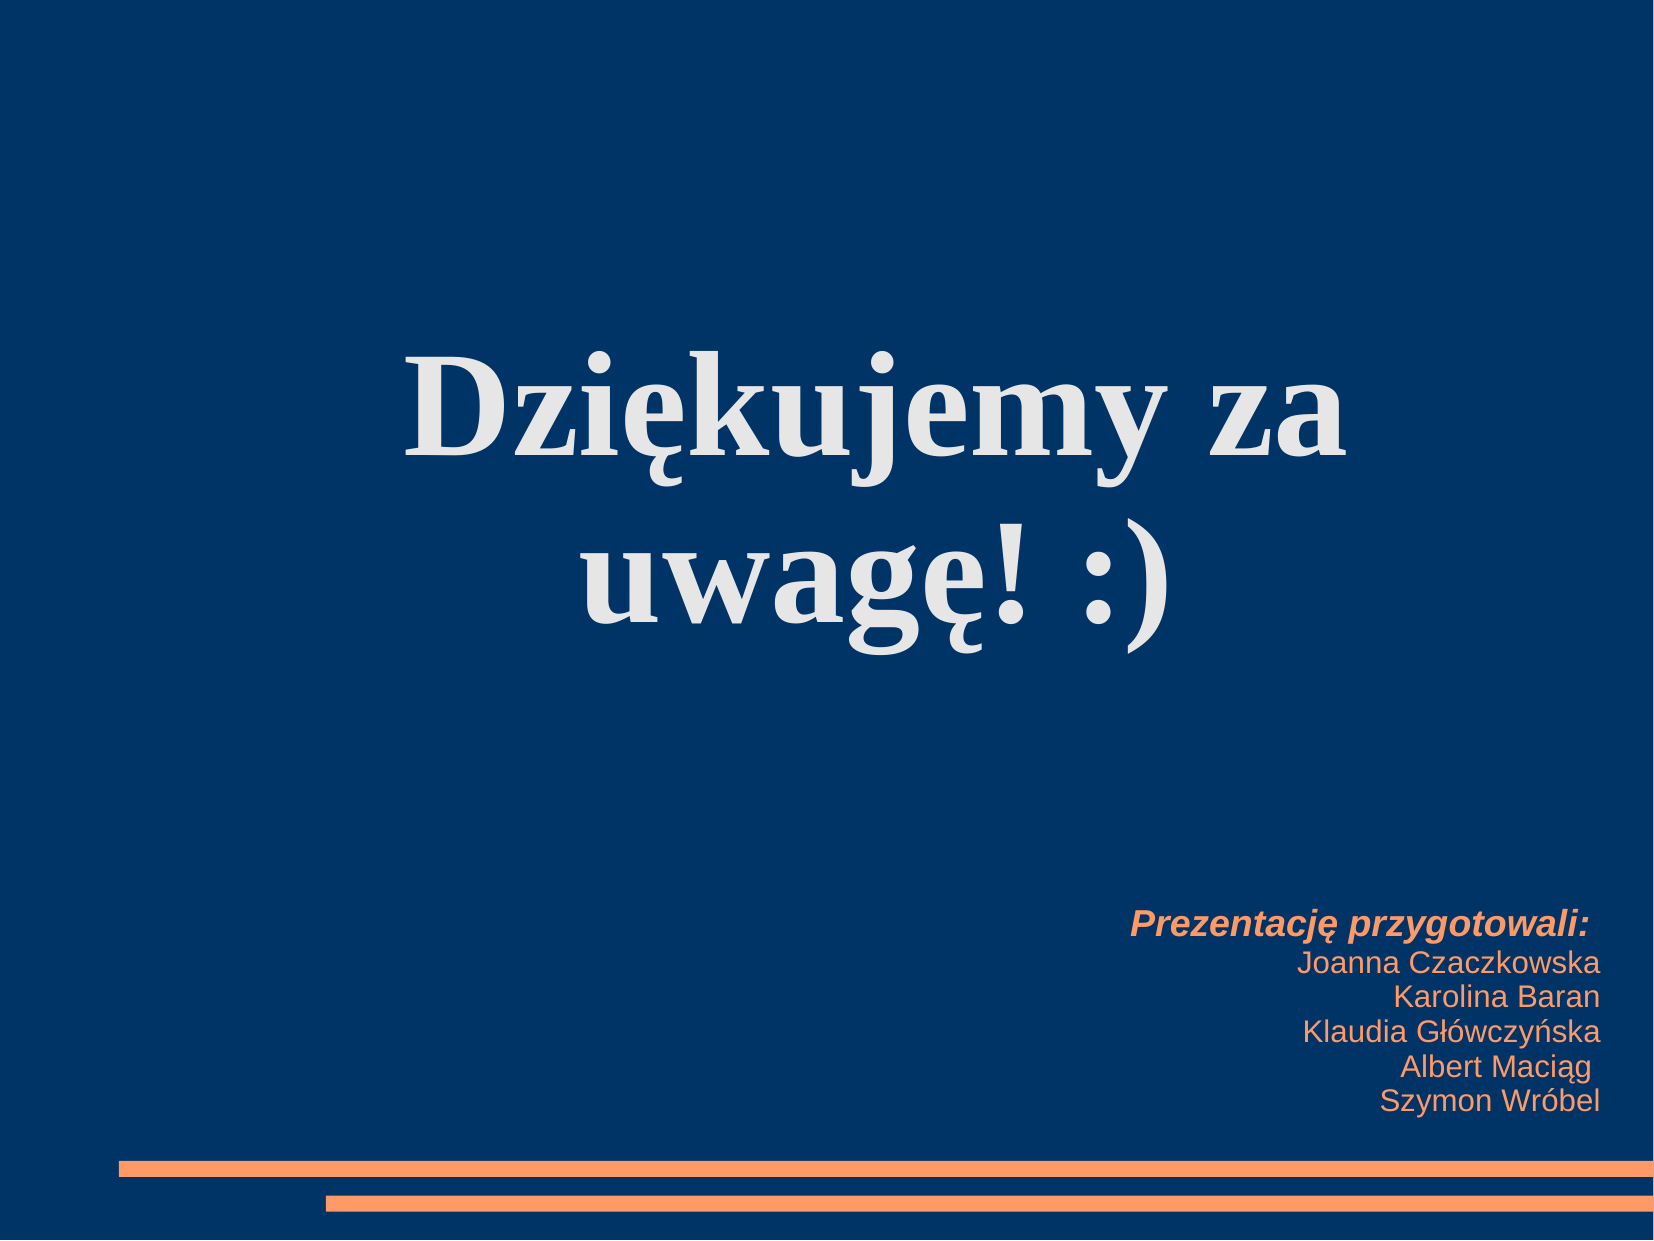

Dziękujemy za uwagę! :)
# Prezentację przygotowali: Joanna Czaczkowska Karolina Baran Klaudia Główczyńska Albert Maciąg Szymon Wróbel